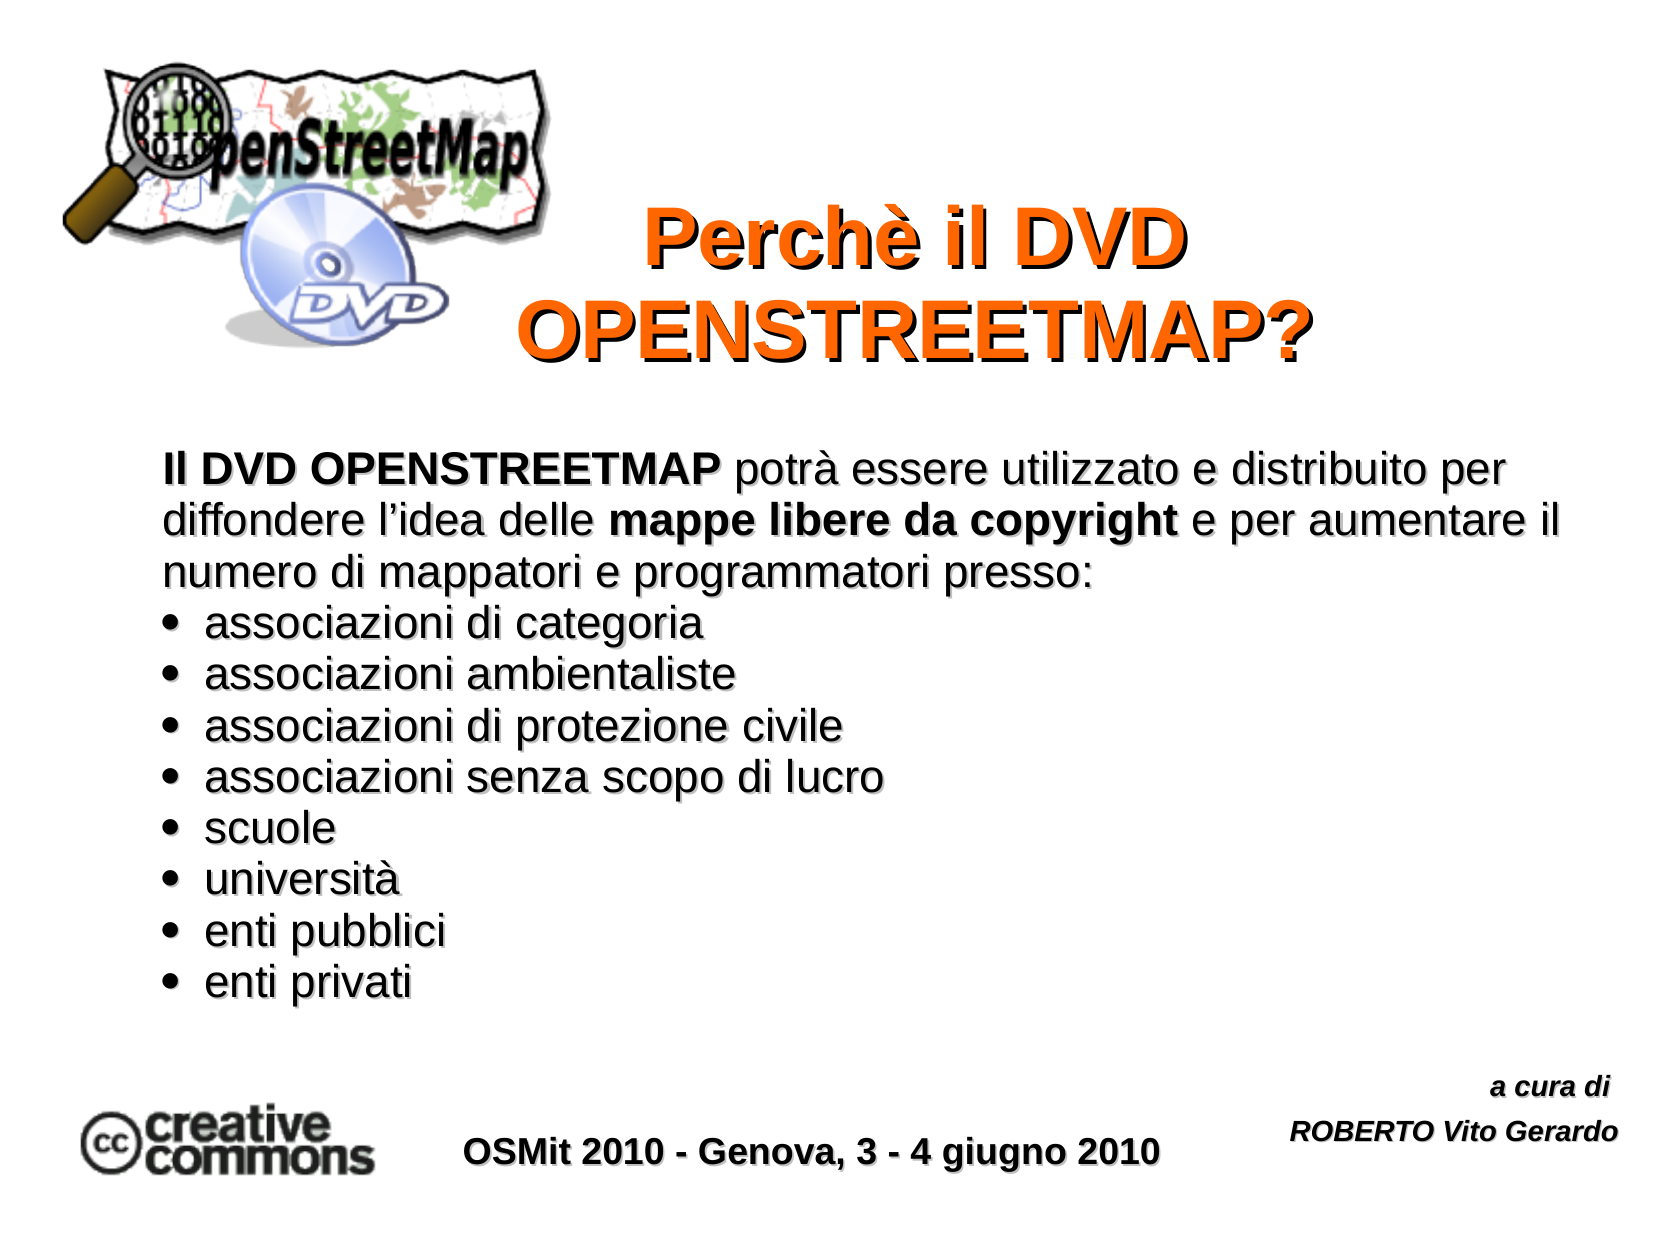

Perchè il DVD OPENSTREETMAP?
Il DVD OPENSTREETMAP potrà essere utilizzato e distribuito per diffondere l’idea delle mappe libere da copyright e per aumentare il numero di mappatori e programmatori presso:
· associazioni di categoria
· associazioni ambientaliste
· associazioni di protezione civile
· associazioni senza scopo di lucro
· scuole
· università
· enti pubblici
· enti privati
a cura di
 ROBERTO Vito Gerardo
OSMit 2010 - Genova, 3 - 4 giugno 2010